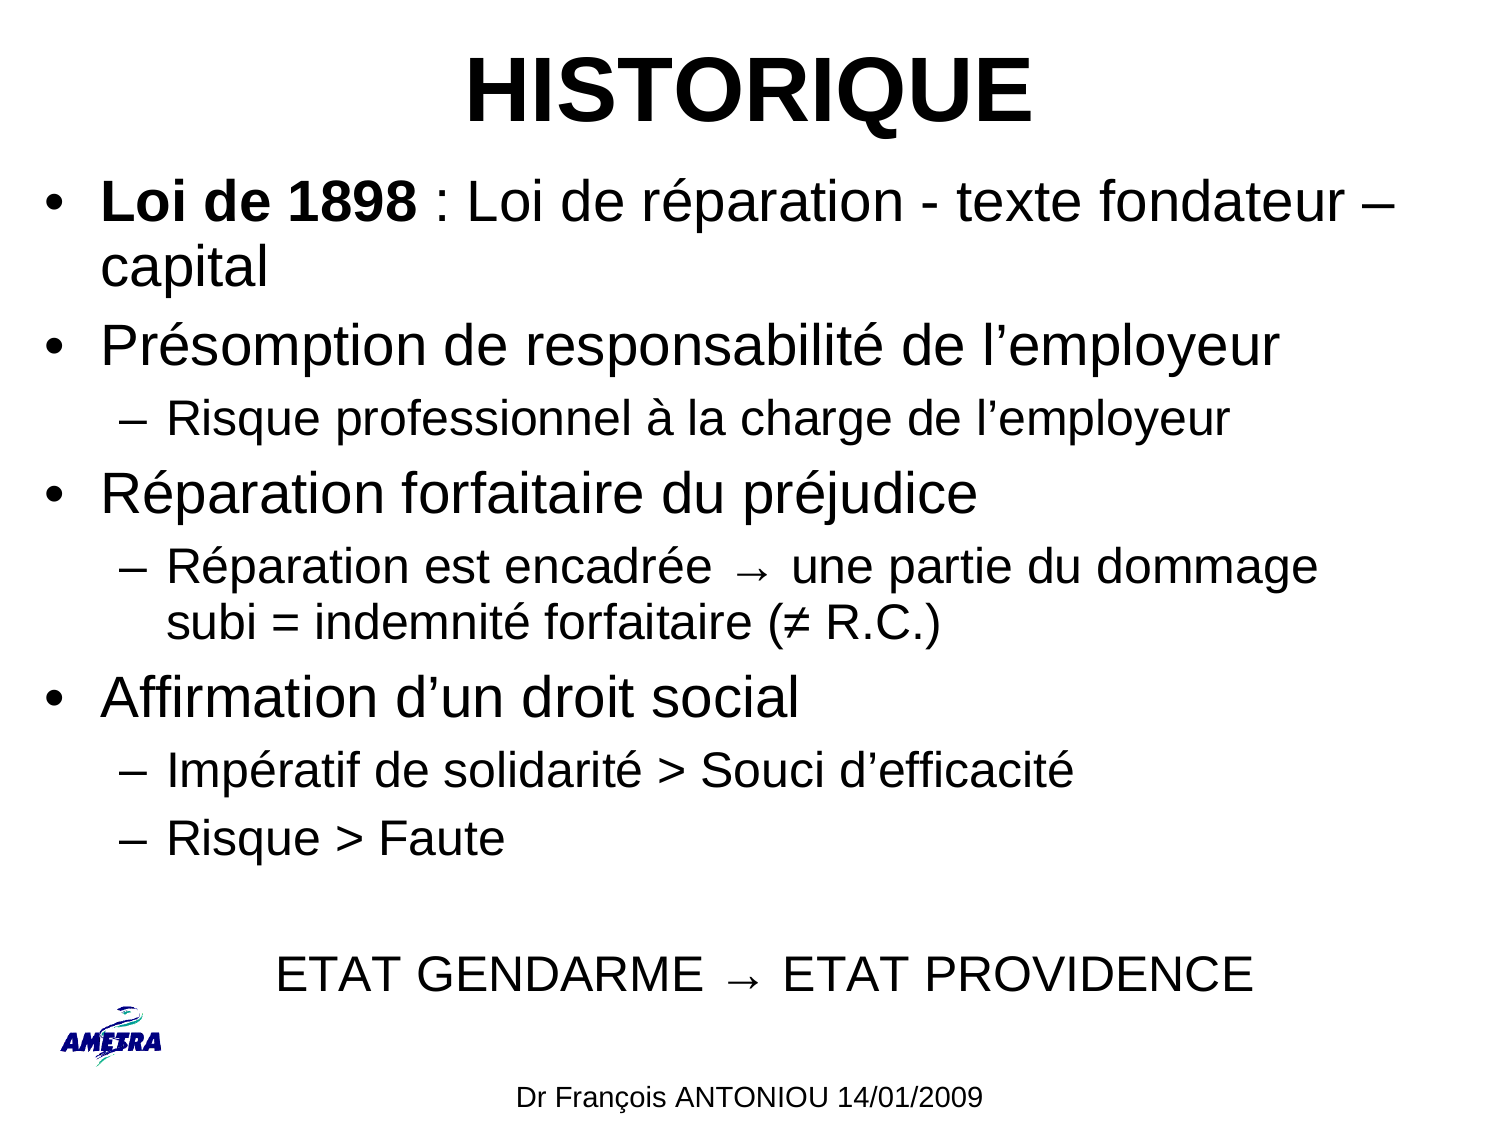

# HISTORIQUE
Loi de 1898 : Loi de réparation - texte fondateur – capital
Présomption de responsabilité de l’employeur
Risque professionnel à la charge de l’employeur
Réparation forfaitaire du préjudice
Réparation est encadrée → une partie du dommage subi = indemnité forfaitaire (≠ R.C.)
Affirmation d’un droit social
Impératif de solidarité > Souci d’efficacité
Risque > Faute
ETAT GENDARME → ETAT PROVIDENCE
Dr François ANTONIOU 14/01/2009